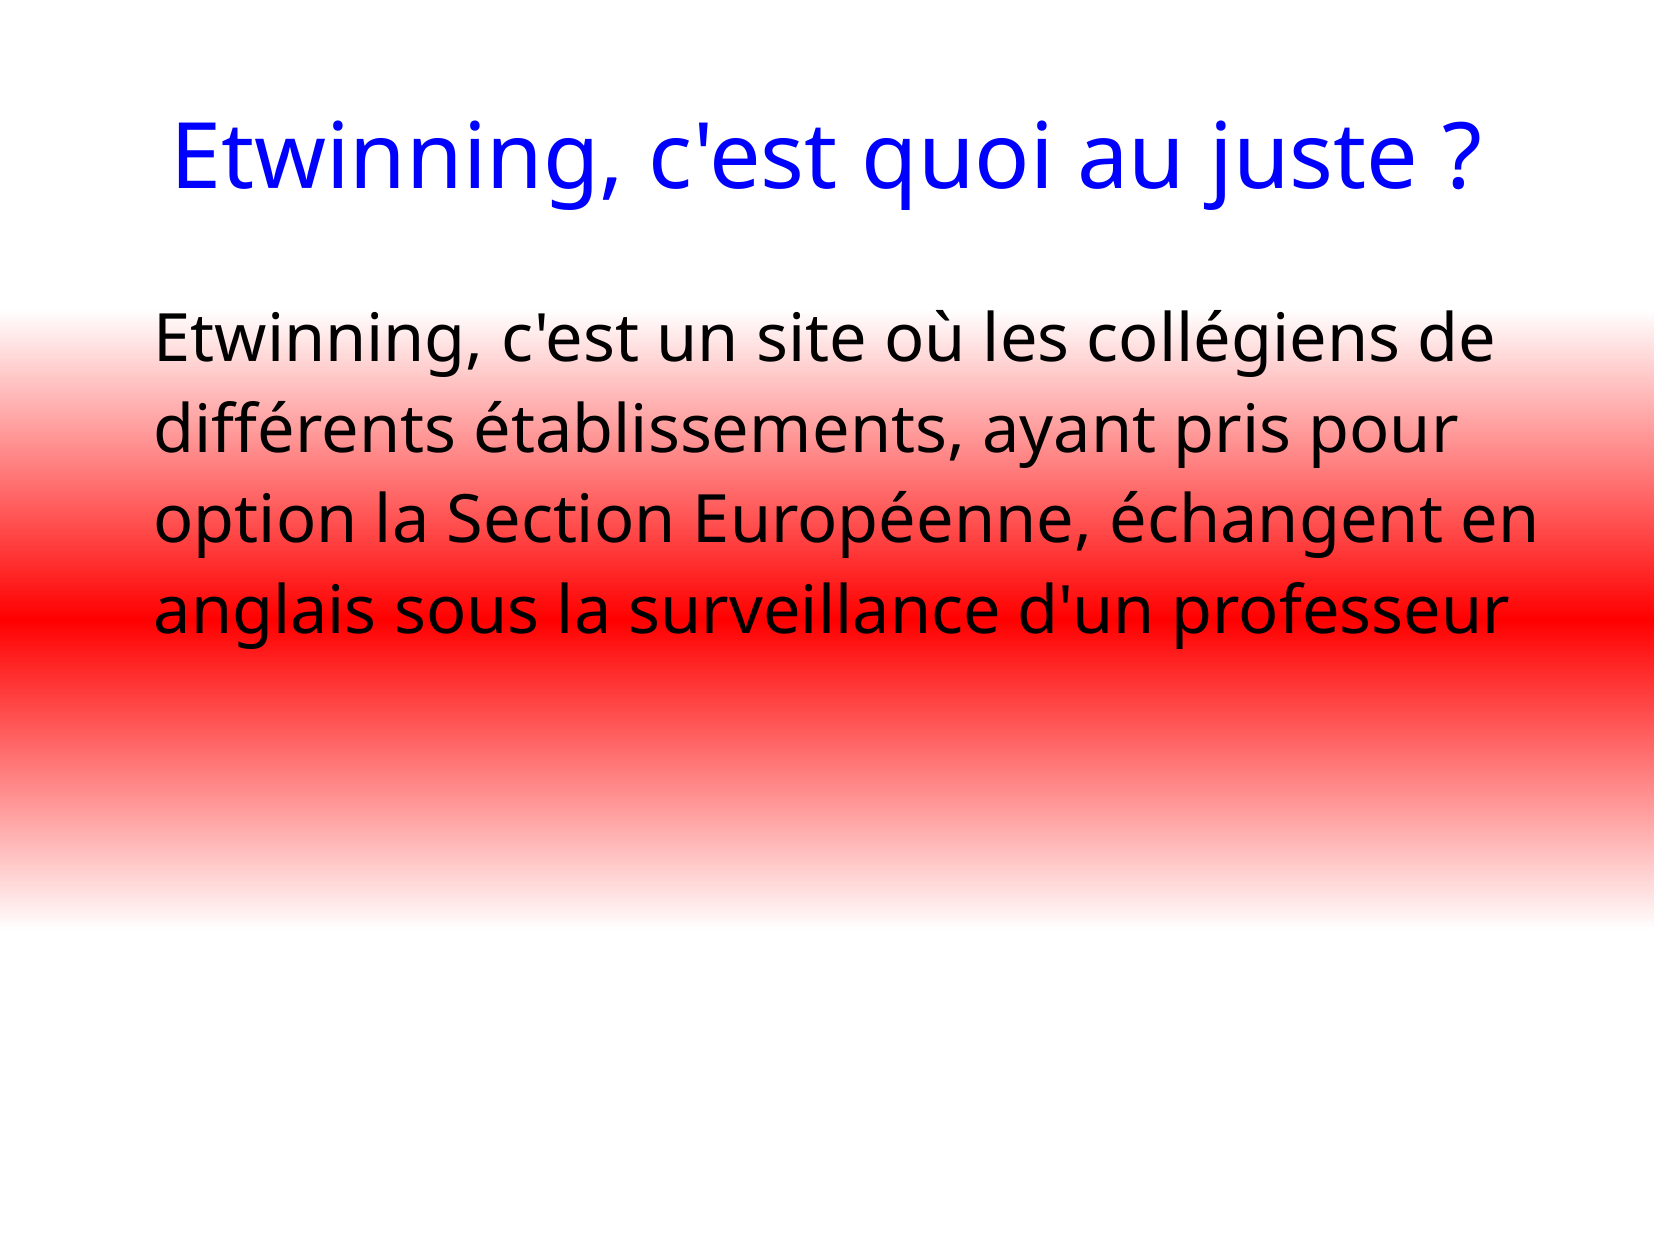

# Etwinning, c'est quoi au juste ?
Etwinning, c'est un site où les collégiens de différents établissements, ayant pris pour option la Section Européenne, échangent en anglais sous la surveillance d'un professeur